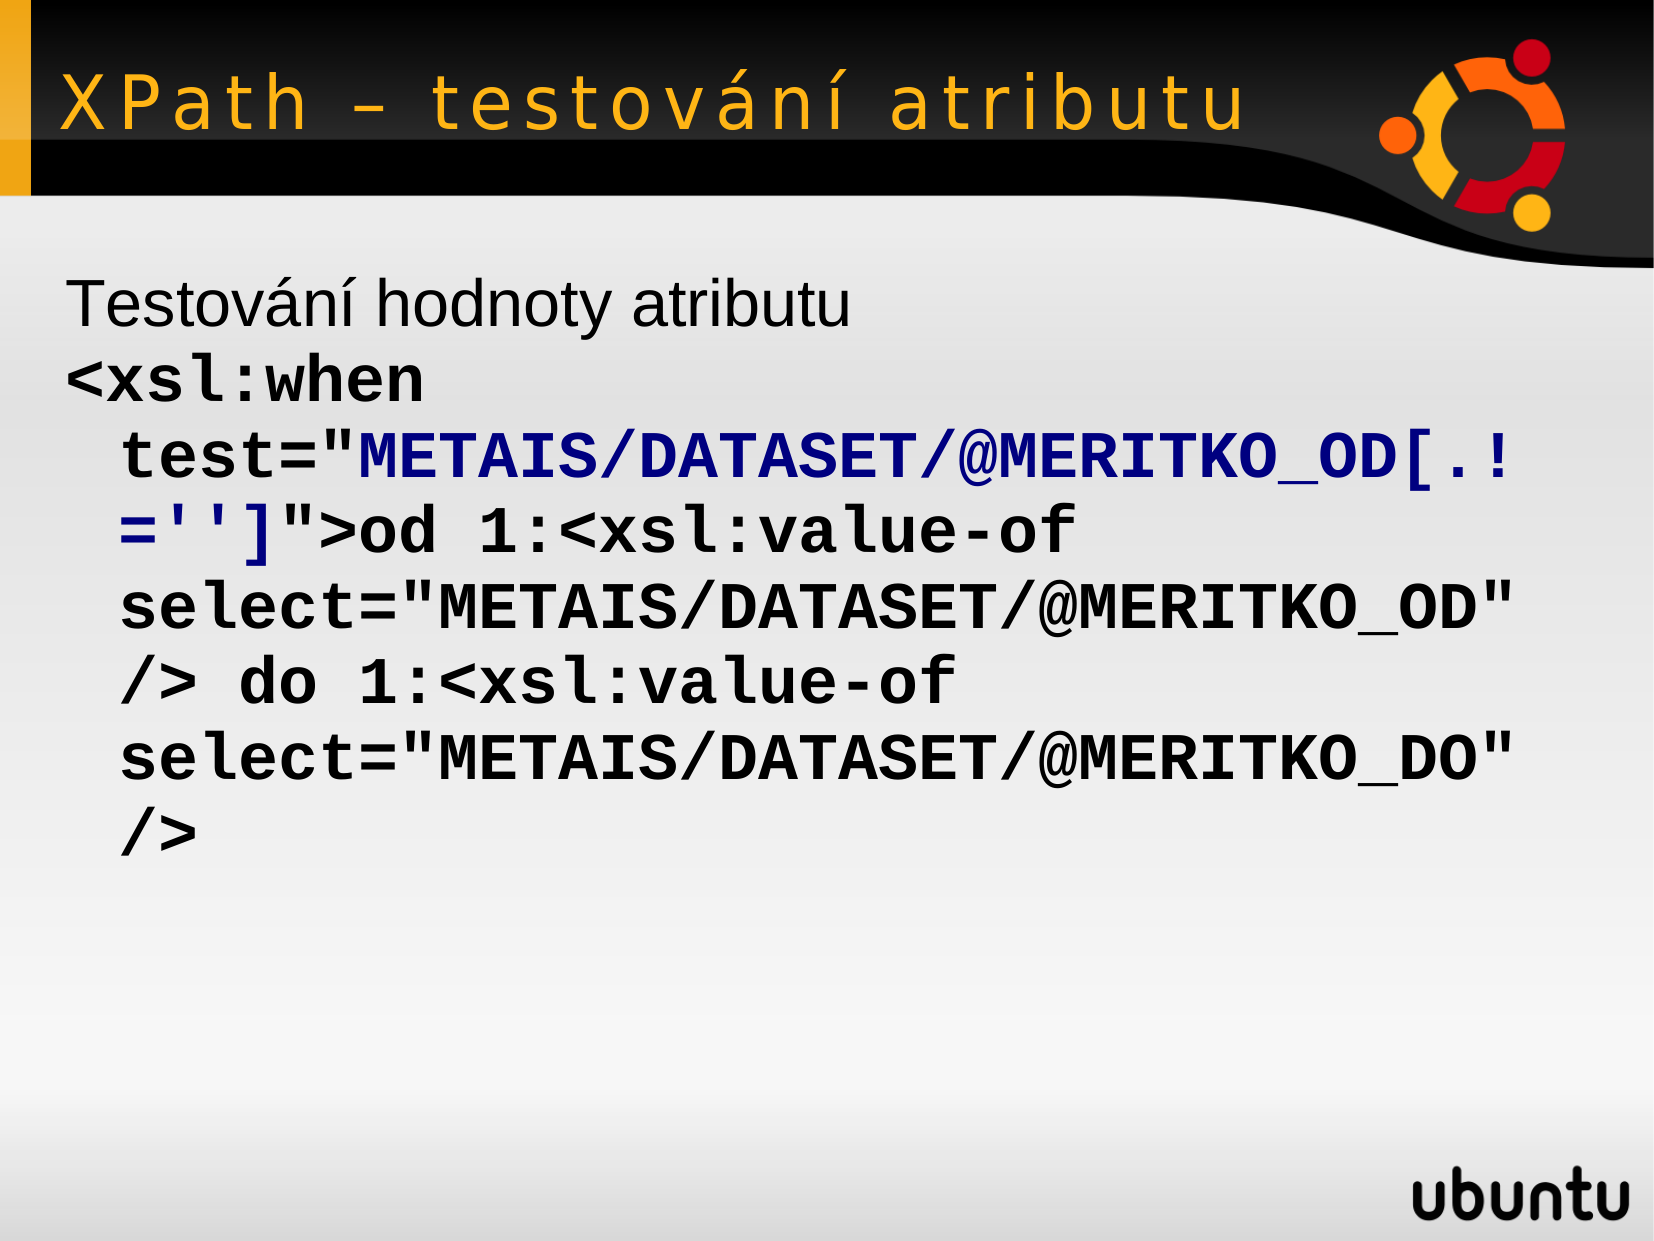

# XPath – testování atributu
Testování hodnoty atributu
<xsl:when test="METAIS/DATASET/@MERITKO_OD[.!='']">od 1:<xsl:value-of select="METAIS/DATASET/@MERITKO_OD"/> do 1:<xsl:value-of select="METAIS/DATASET/@MERITKO_DO"/>